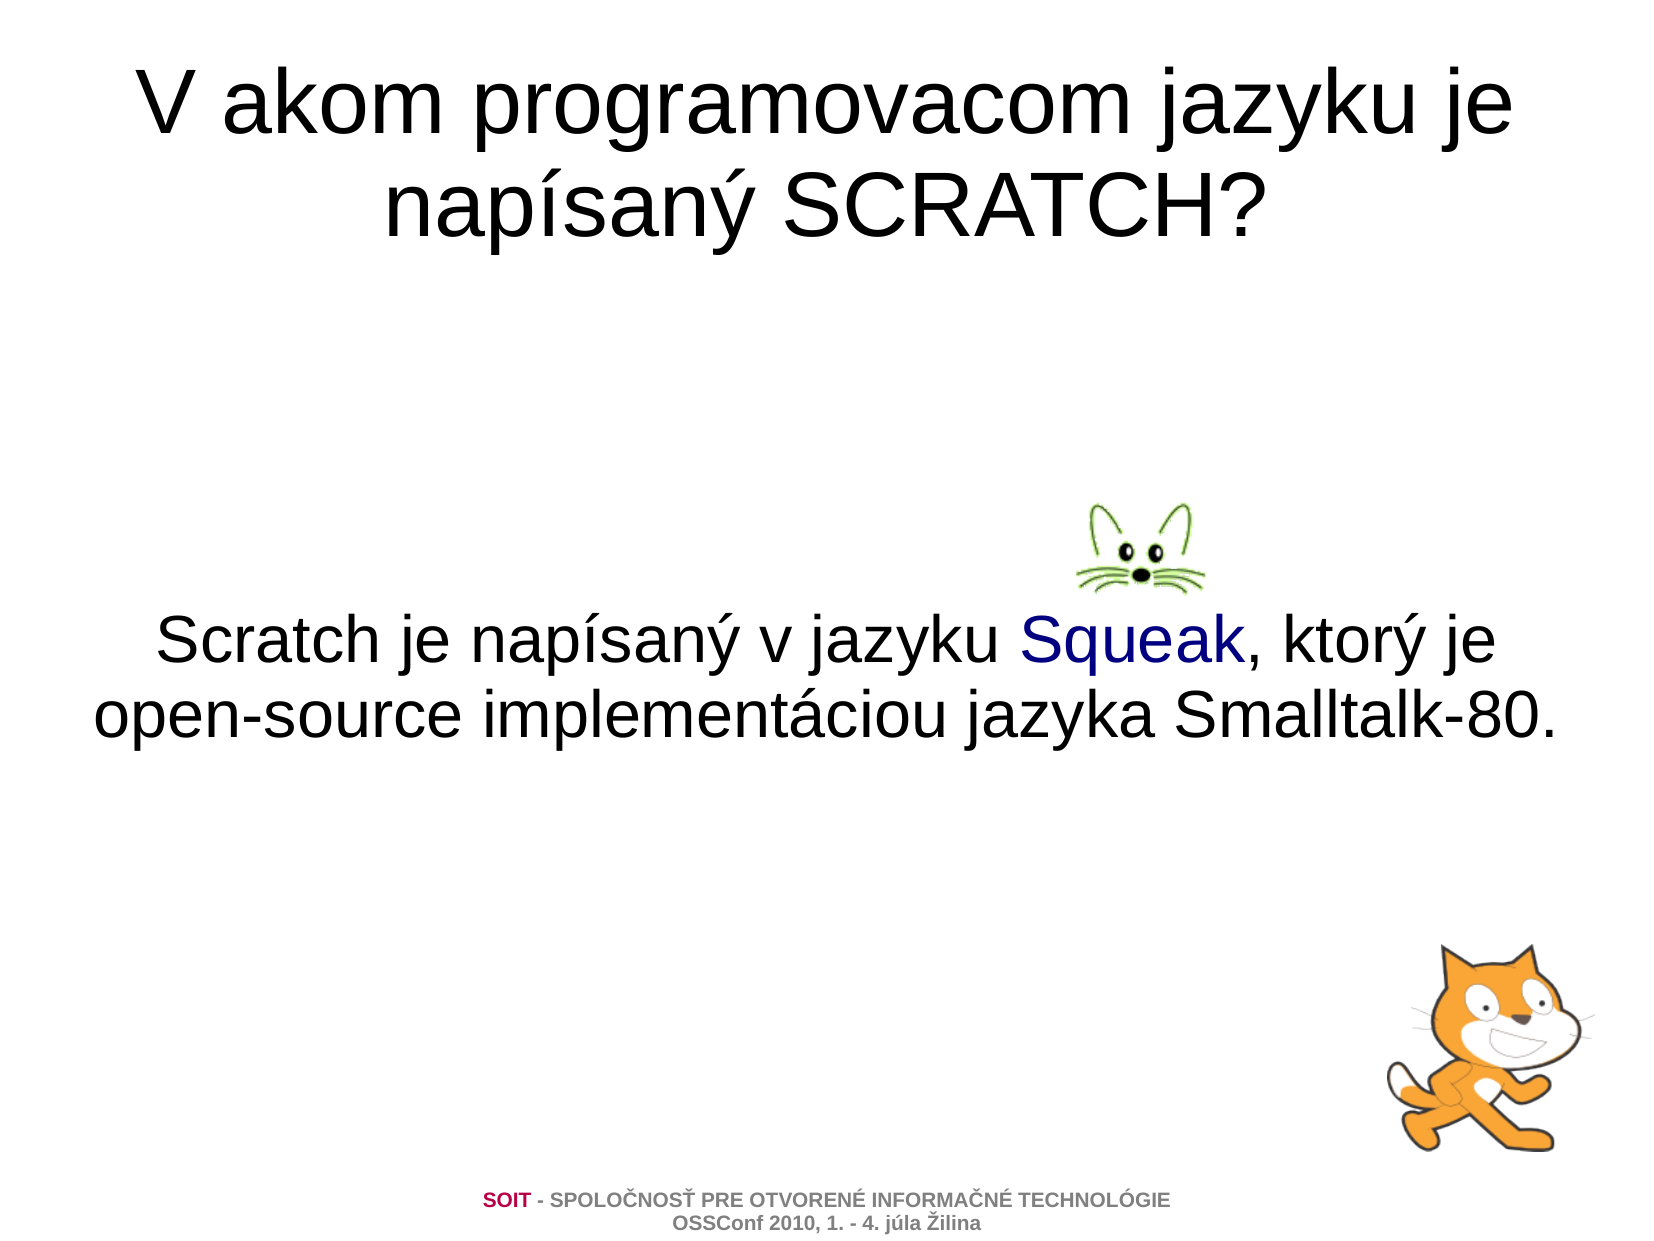

# V akom programovacom jazyku je napísaný SCRATCH?
Scratch je napísaný v jazyku Squeak, ktorý je
open-source implementáciou jazyka Smalltalk-80.
SOIT - SPOLOČNOSŤ PRE OTVORENÉ INFORMAČNÉ TECHNOLÓGIE
OSSConf 2010, 1. - 4. júla Žilina